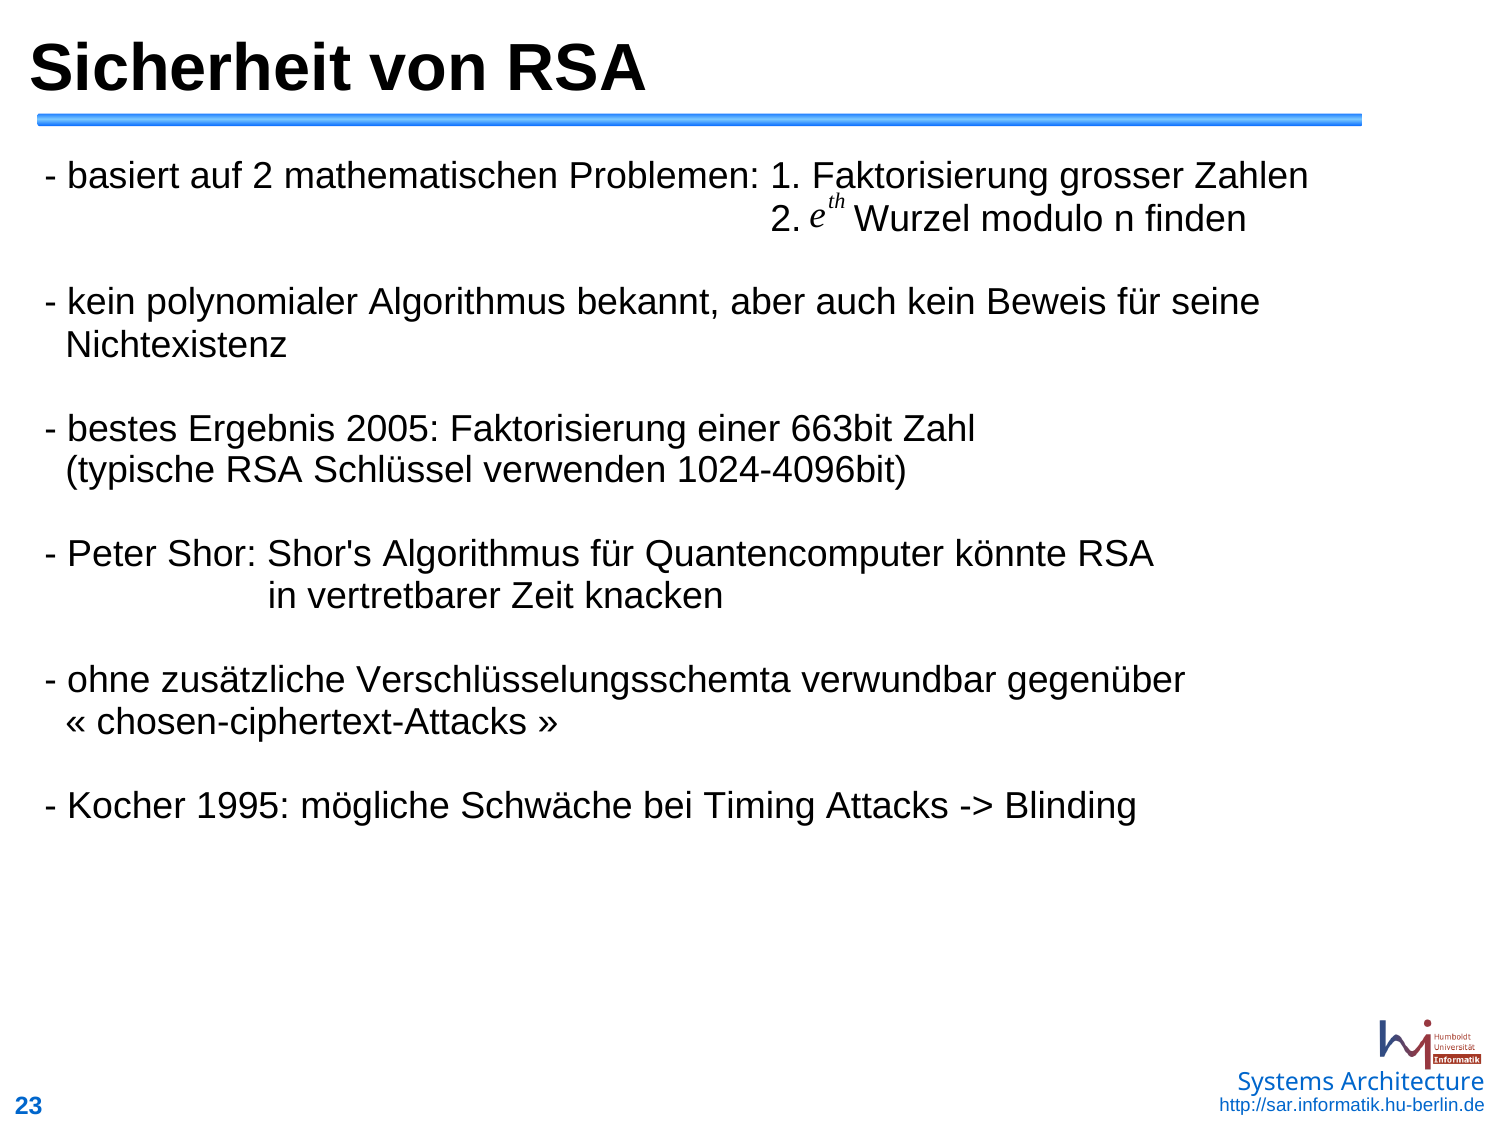

# Sicherheit von RSA
- basiert auf 2 mathematischen Problemen: 1. Faktorisierung grosser Zahlen
				 2. Wurzel modulo n finden
- kein polynomialer Algorithmus bekannt, aber auch kein Beweis für seine
 Nichtexistenz
- bestes Ergebnis 2005: Faktorisierung einer 663bit Zahl
 (typische RSA Schlüssel verwenden 1024-4096bit)
- Peter Shor: Shor's Algorithmus für Quantencomputer könnte RSA
	 in vertretbarer Zeit knacken
- ohne zusätzliche Verschlüsselungsschemta verwundbar gegenüber
 « chosen-ciphertext-Attacks »
- Kocher 1995: mögliche Schwäche bei Timing Attacks -> Blinding